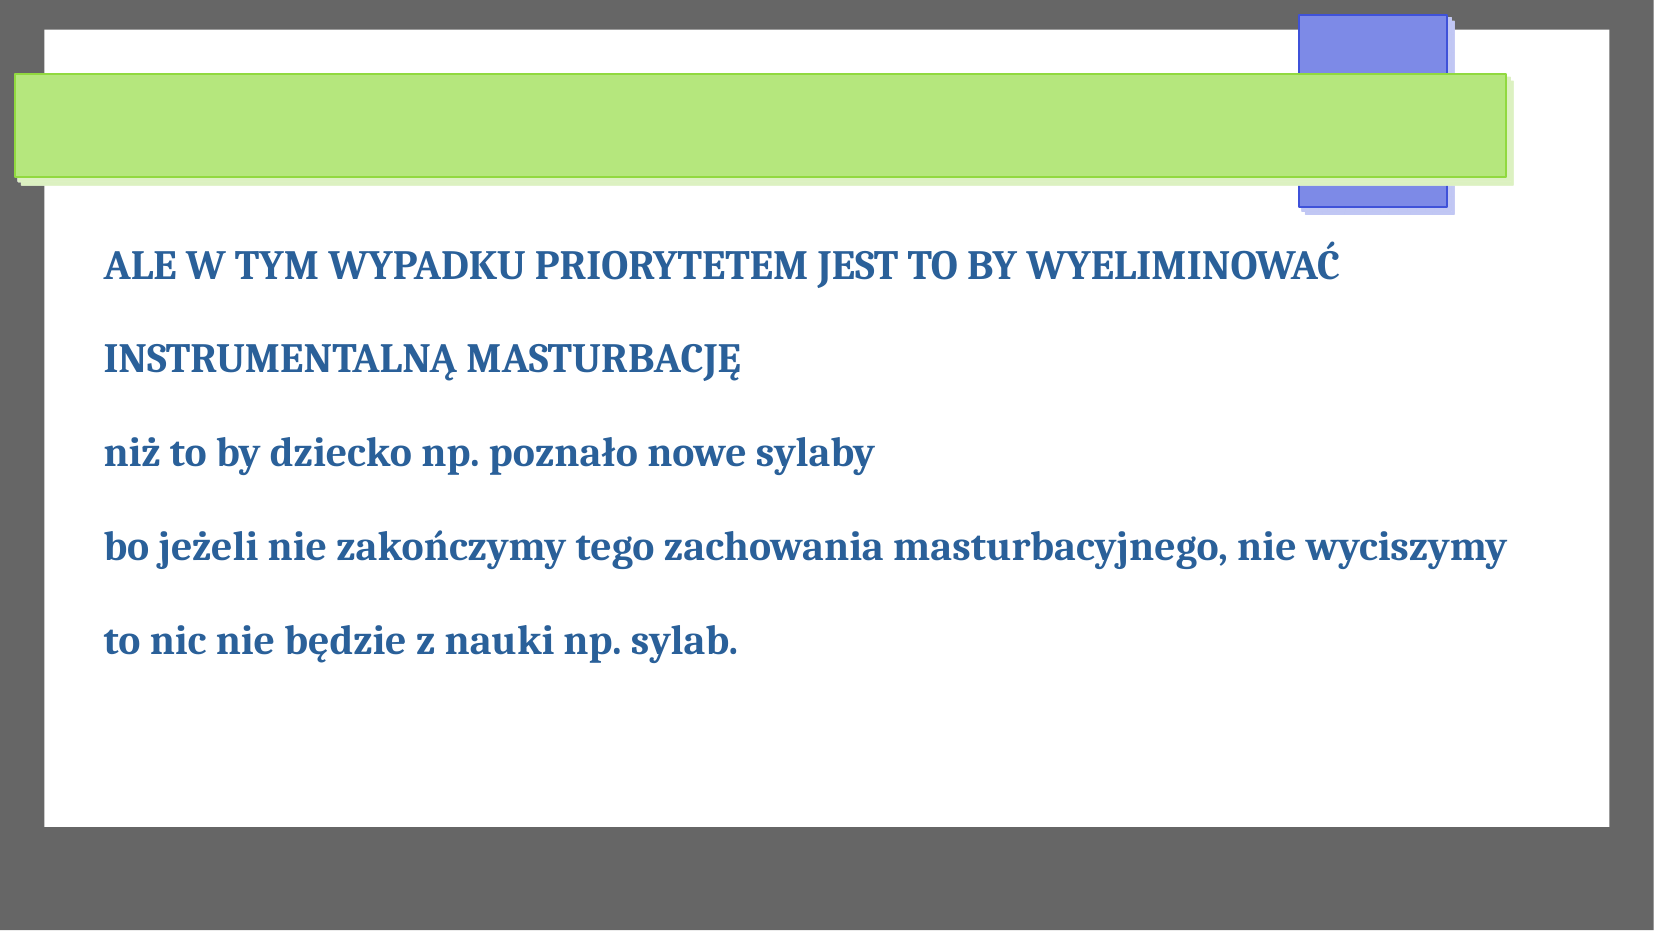

# ALE W TYM WYPADKU PRIORYTETEM JEST TO BY WYELIMINOWAĆ
INSTRUMENTALNĄ MASTURBACJĘ
niż to by dziecko np. poznało nowe sylaby
bo jeżeli nie zakończymy tego zachowania masturbacyjnego, nie wyciszymy
to nic nie będzie z nauki np. sylab.